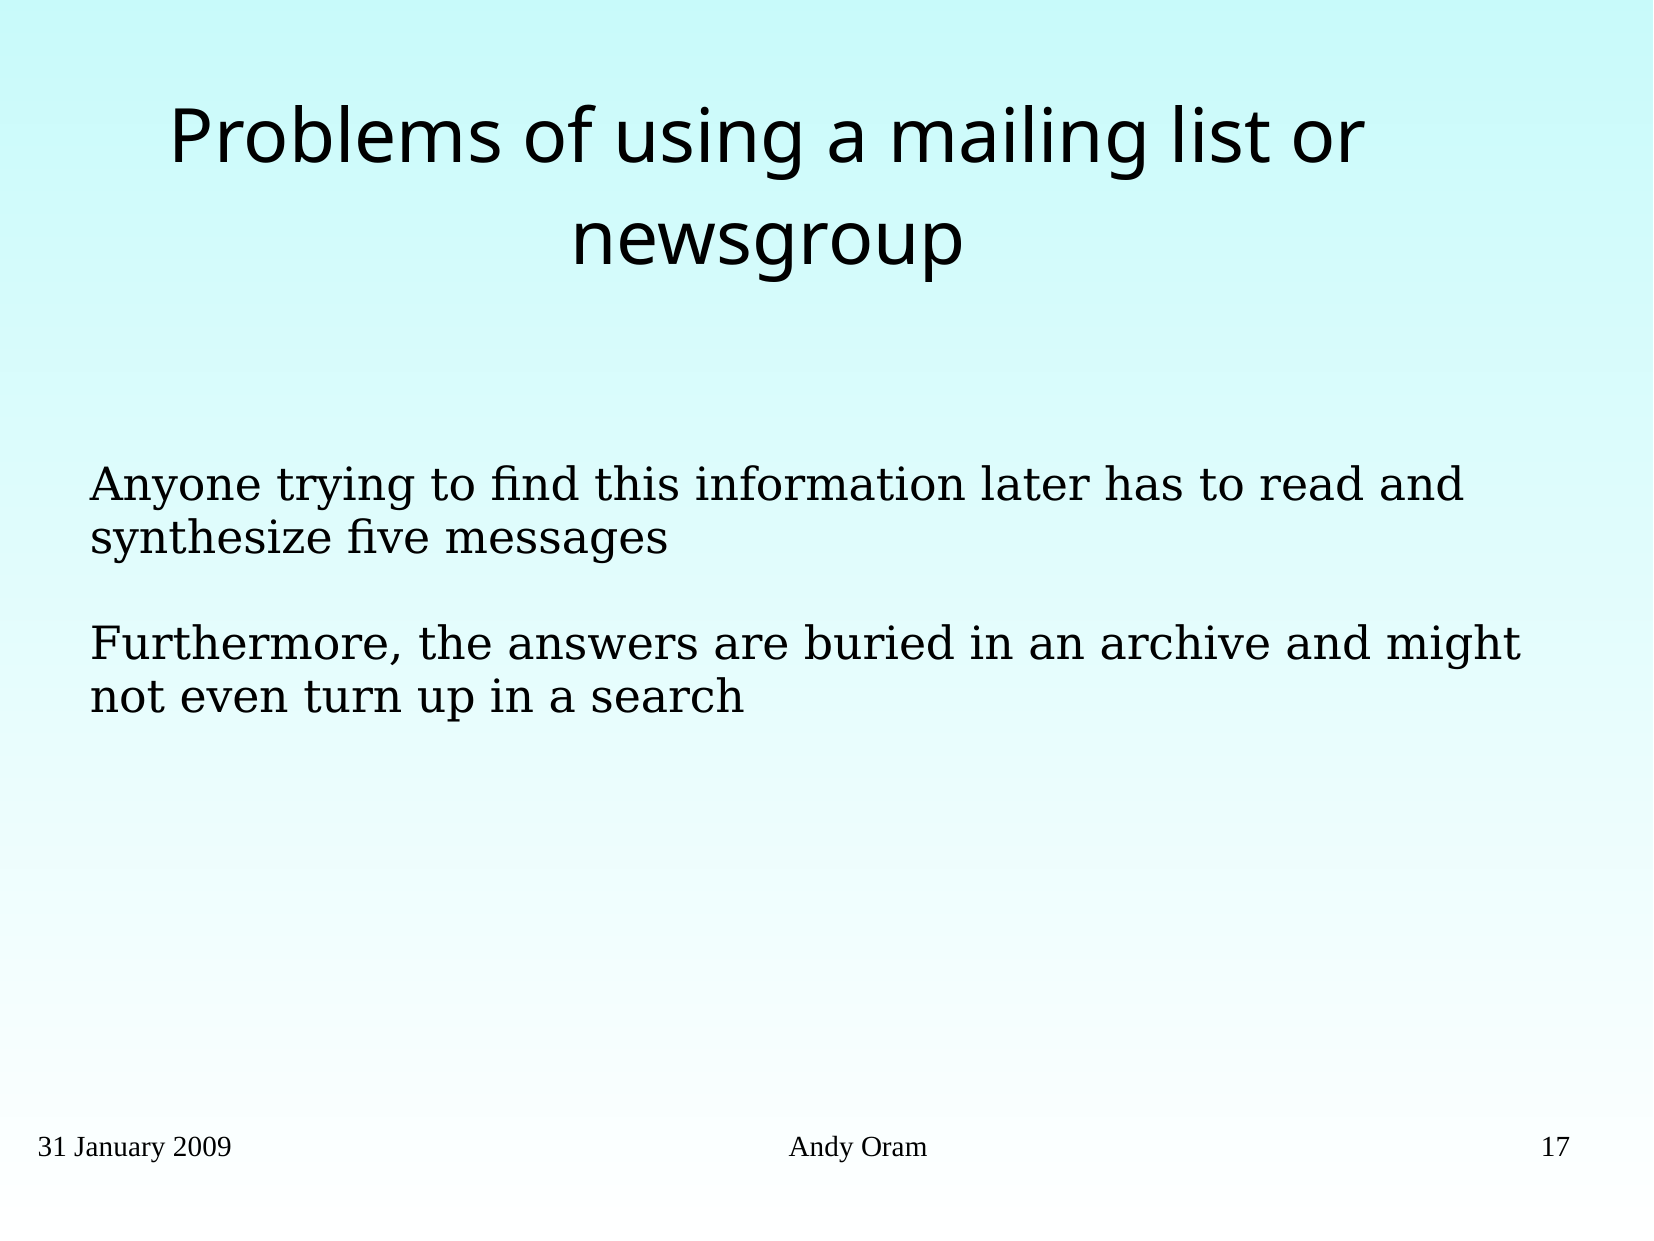

Problems of using a mailing list or newsgroup
Anyone trying to find this information later has to read and synthesize five messages
Furthermore, the answers are buried in an archive and might not even turn up in a search
17